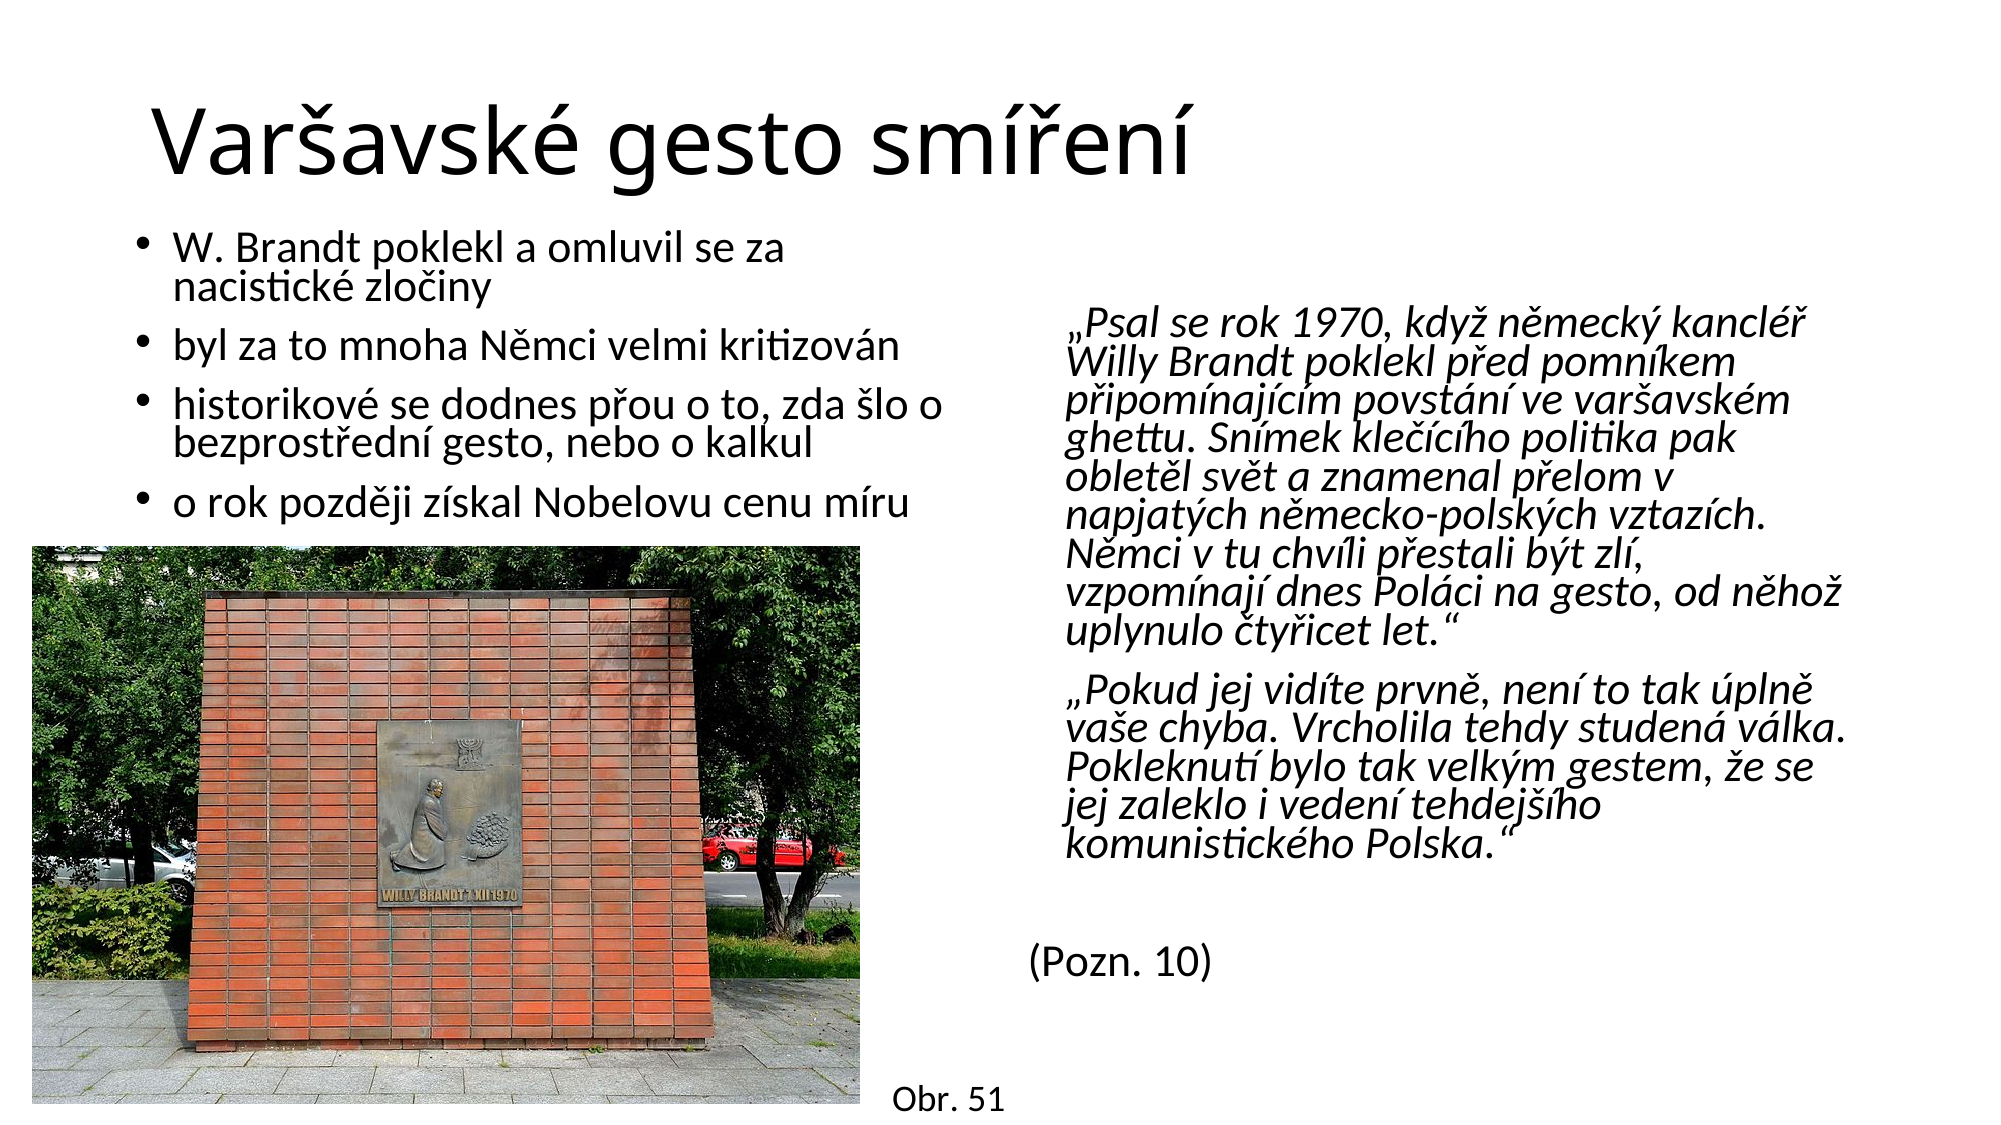

# Varšavské gesto smíření
W. Brandt poklekl a omluvil se za nacistické zločiny
byl za to mnoha Němci velmi kritizován
historikové se dodnes přou o to, zda šlo o bezprostřední gesto, nebo o kalkul
o rok později získal Nobelovu cenu míru
	„Psal se rok 1970, když německý kancléř Willy Brandt poklekl před pomníkem připomínajícím povstání ve varšavském ghettu. Snímek klečícího politika pak obletěl svět a znamenal přelom v napjatých německo-polských vztazích. Němci v tu chvíli přestali být zlí, vzpomínají dnes Poláci na gesto, od něhož uplynulo čtyřicet let.“
	„Pokud jej vidíte prvně, není to tak úplně vaše chyba. Vrcholila tehdy studená válka. Pokleknutí bylo tak velkým gestem, že se jej zaleklo i vedení tehdejšího komunistického Polska.“
(Pozn. 10)
Obr. 51